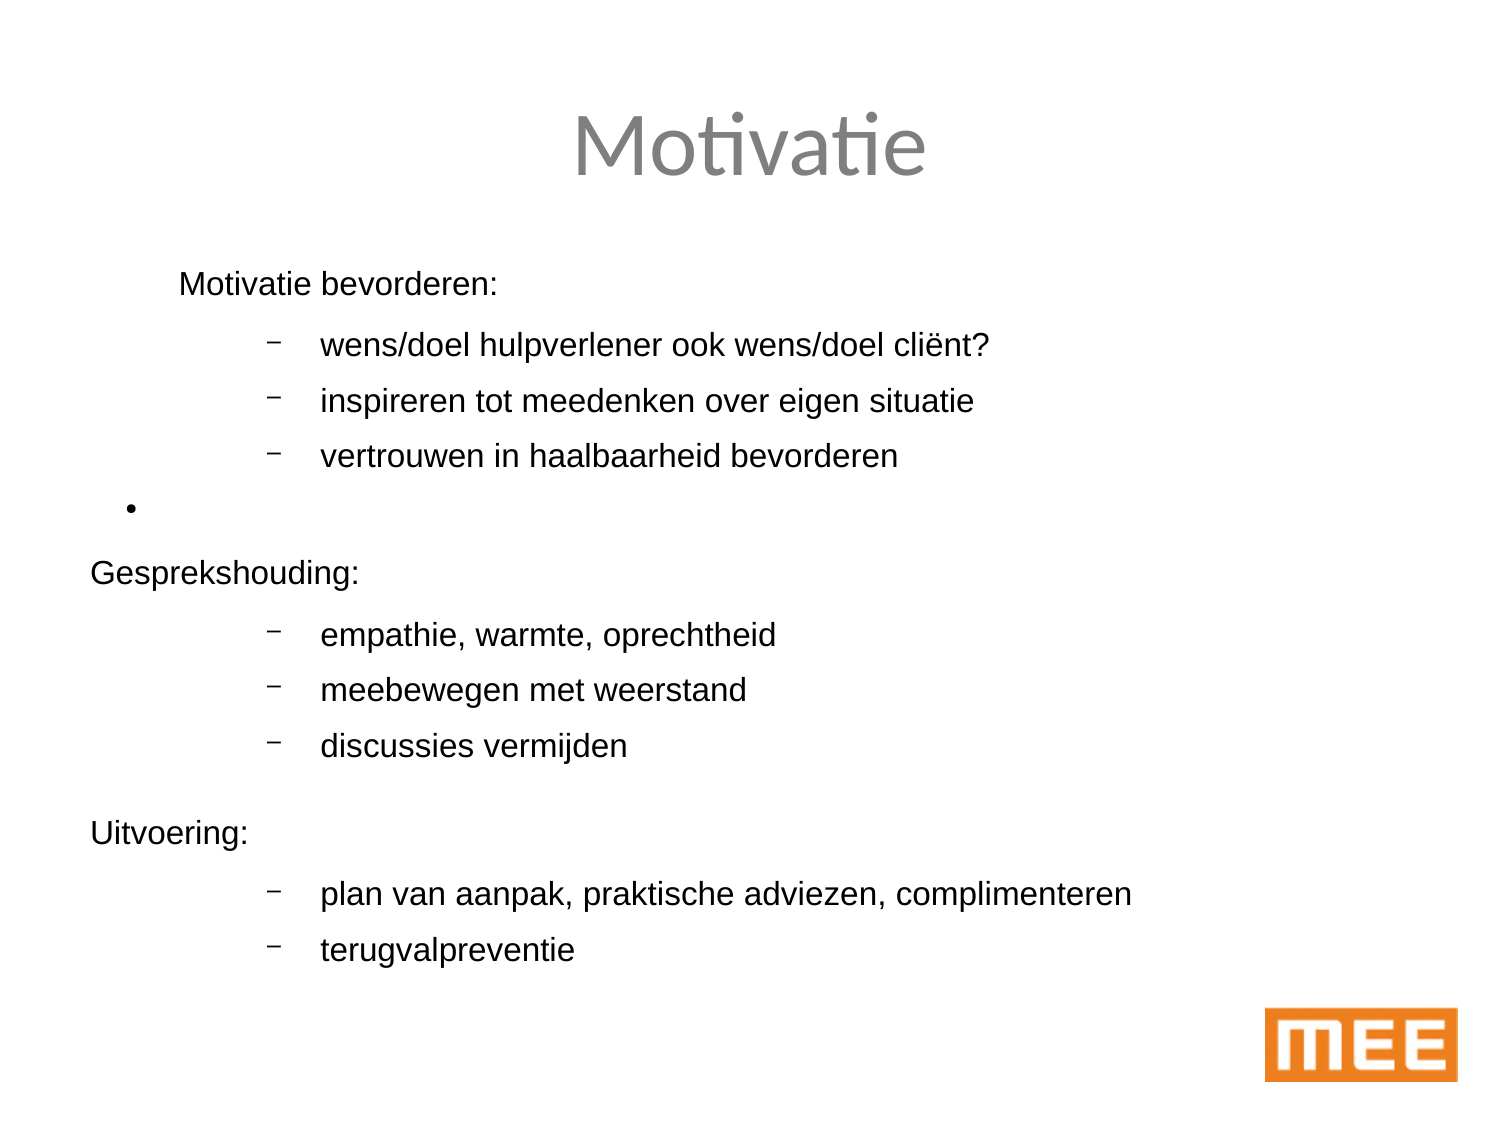

# Motivatie
Motivatie bevorderen:
wens/doel hulpverlener ook wens/doel cliënt?
inspireren tot meedenken over eigen situatie
vertrouwen in haalbaarheid bevorderen
Gesprekshouding:
empathie, warmte, oprechtheid
meebewegen met weerstand
discussies vermijden
Uitvoering:
plan van aanpak, praktische adviezen, complimenteren
terugvalpreventie